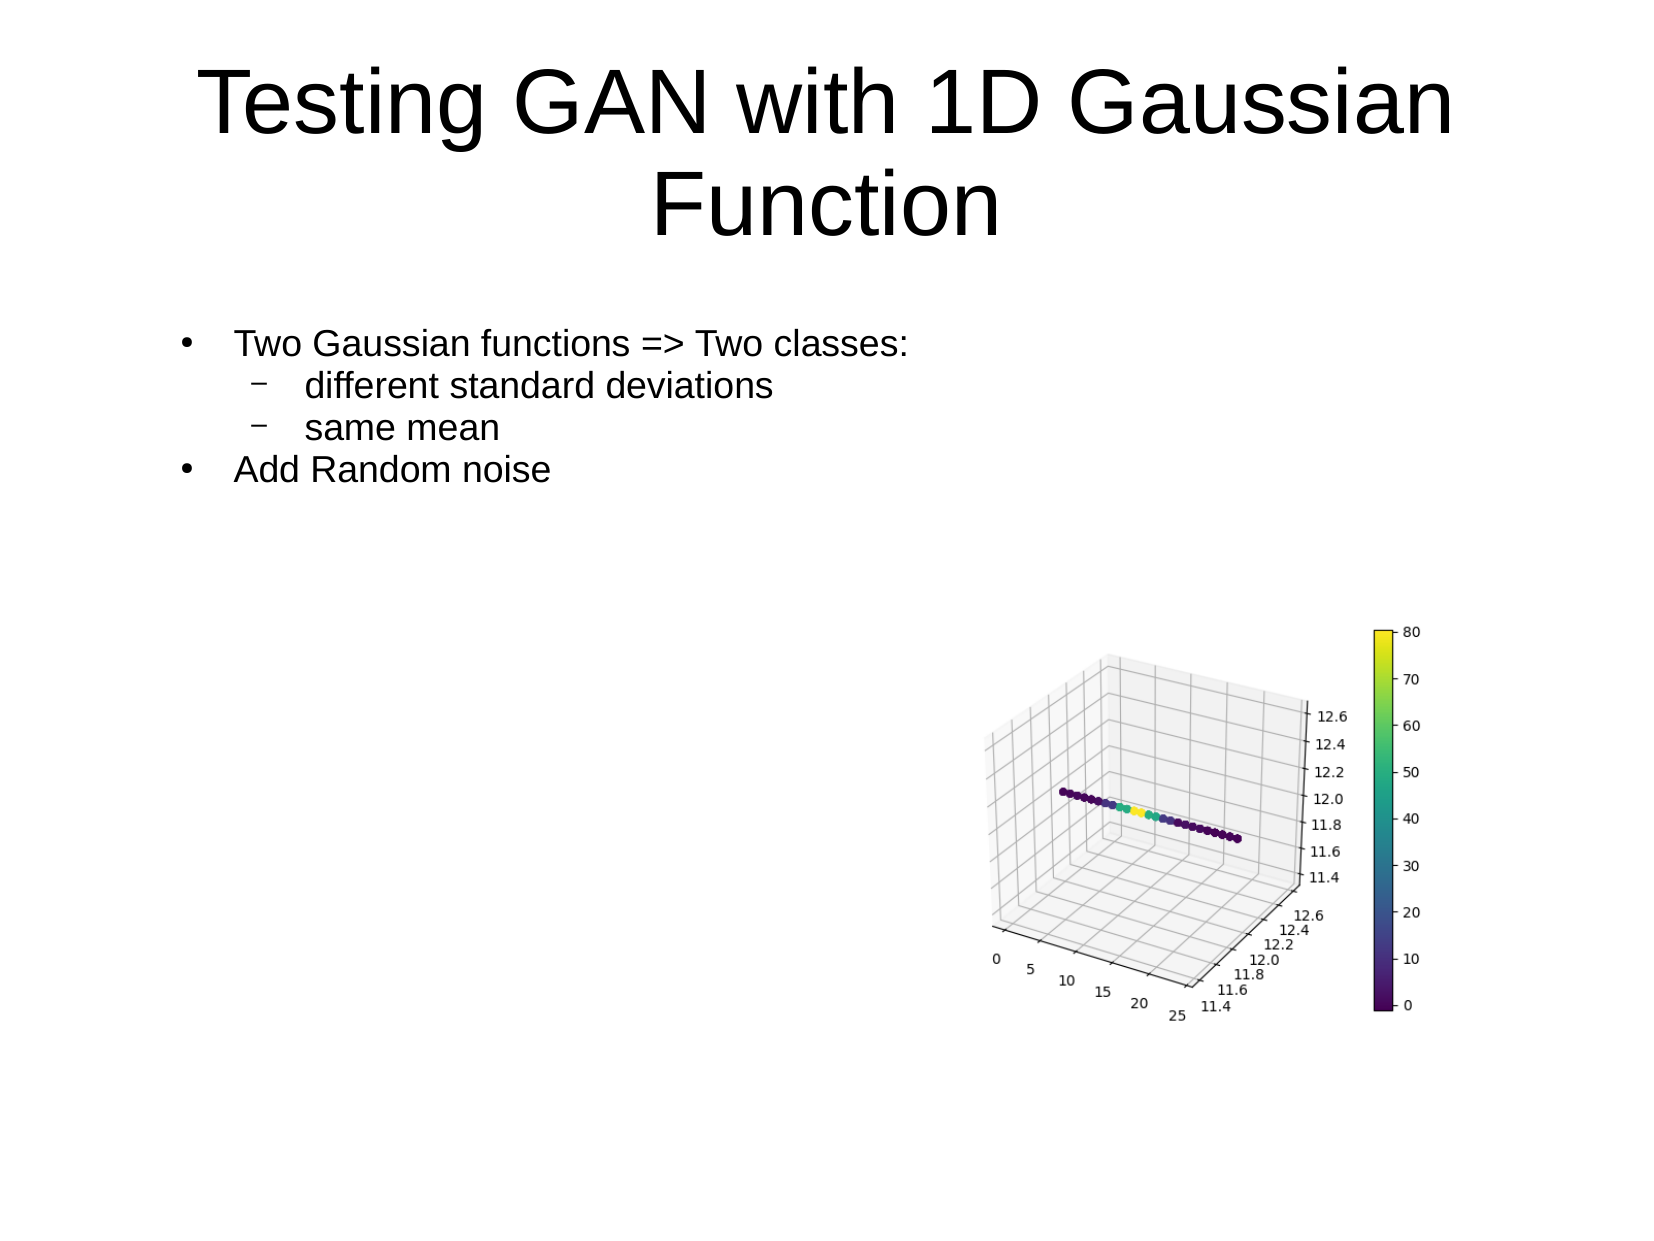

# Testing GAN with 1D Gaussian Function
Two Gaussian functions => Two classes:
different standard deviations
same mean
Add Random noise